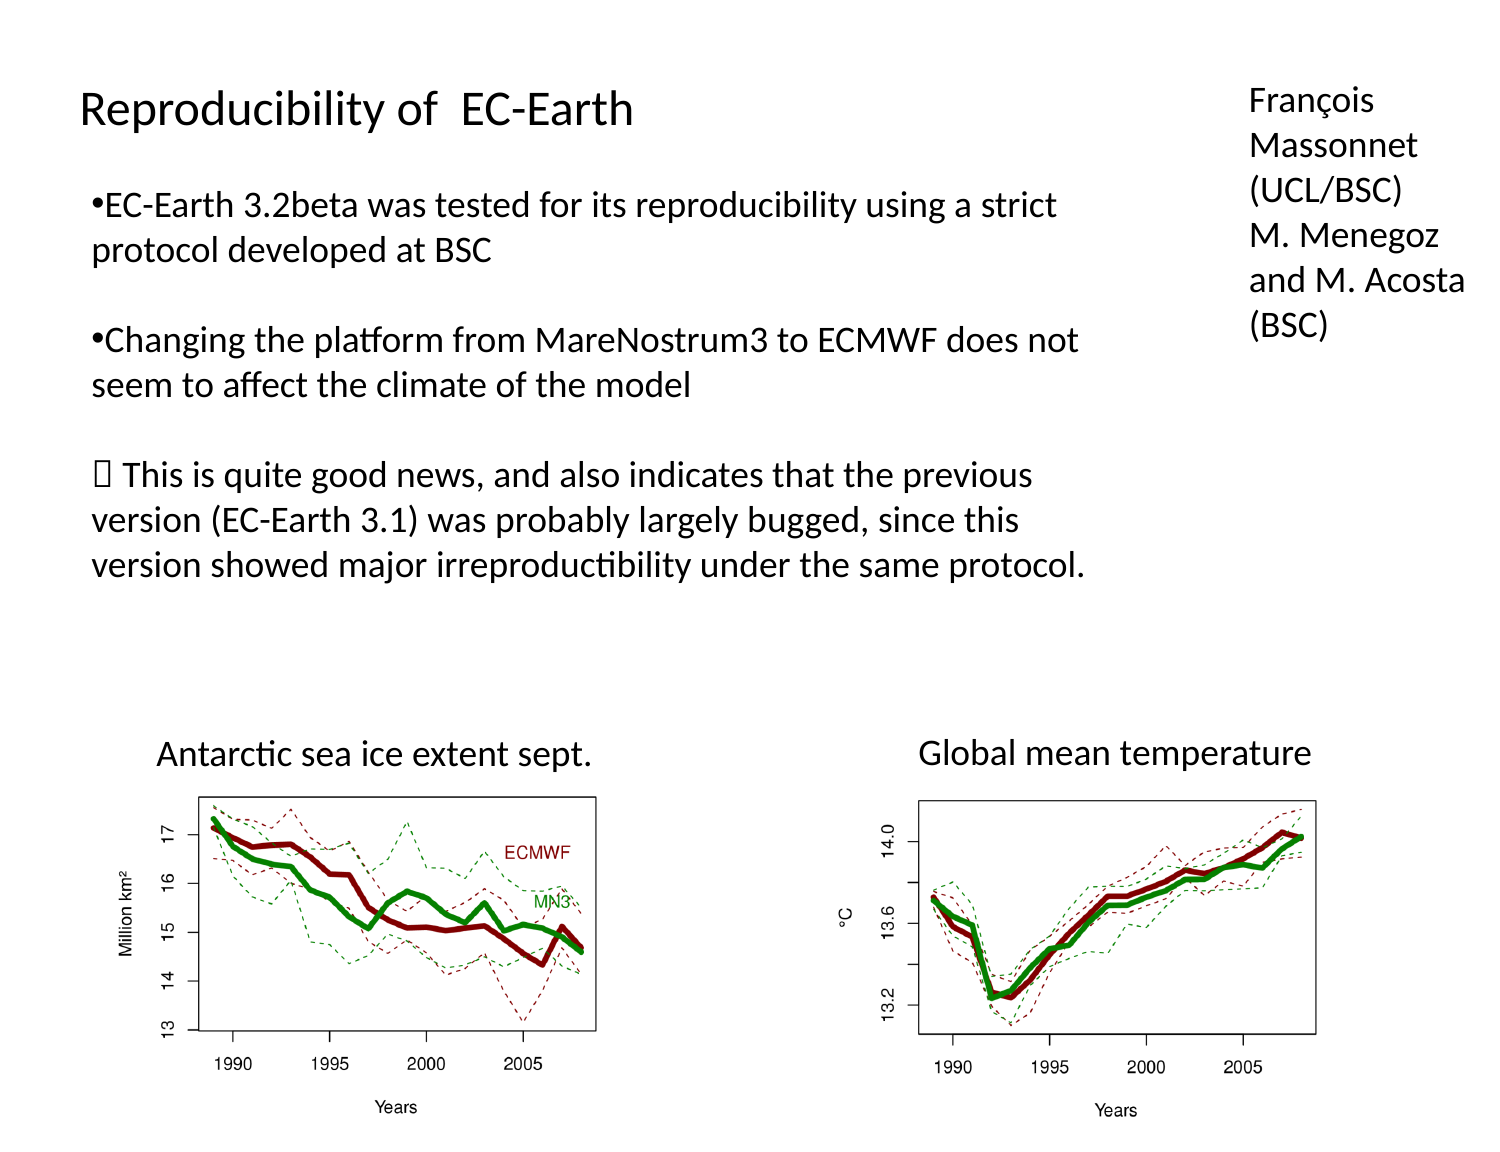

Reproducibility of EC-Earth
François Massonnet (UCL/BSC)
M. Menegoz and M. Acosta (BSC)
EC-Earth 3.2beta was tested for its reproducibility using a strict protocol developed at BSC
Changing the platform from MareNostrum3 to ECMWF does not seem to affect the climate of the model
 This is quite good news, and also indicates that the previous version (EC-Earth 3.1) was probably largely bugged, since this version showed major irreproductibility under the same protocol.
Global mean temperature
Antarctic sea ice extent sept.